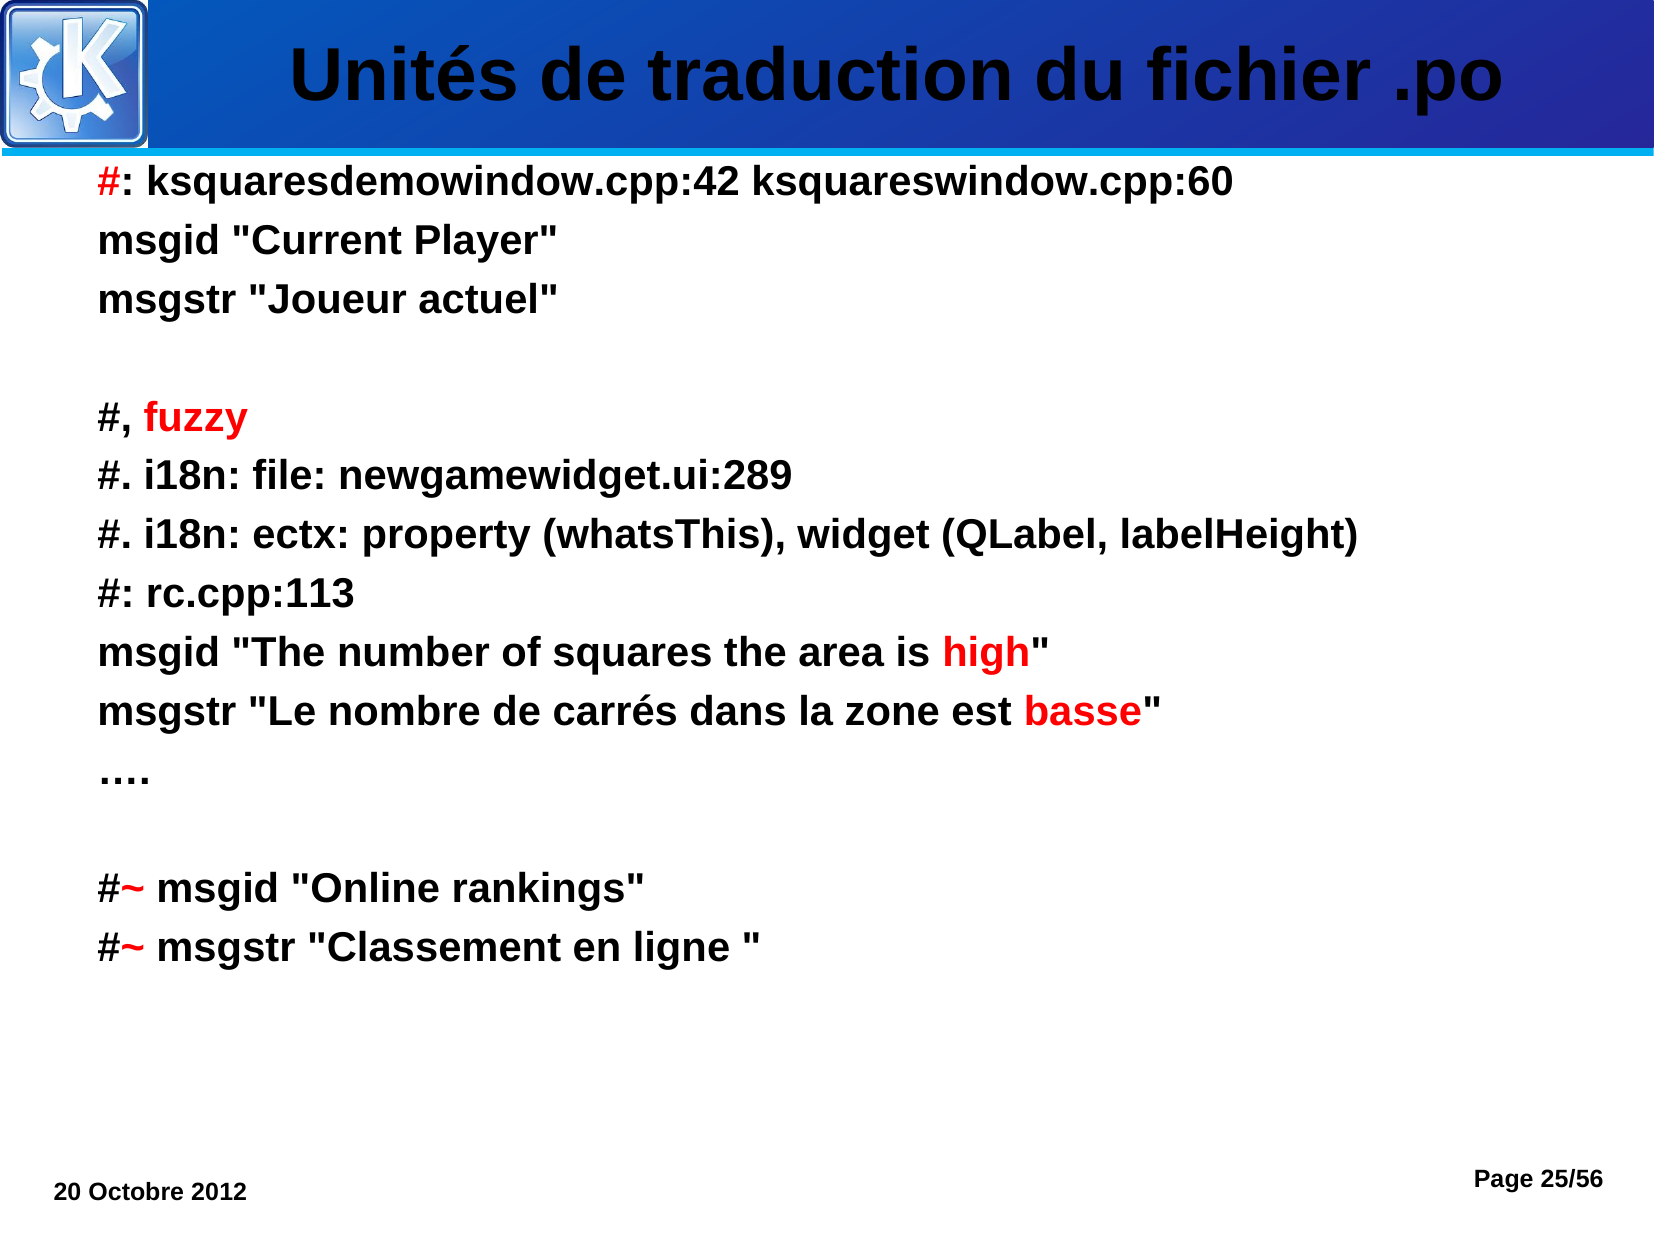

Unités de traduction du fichier .po
#: ksquaresdemowindow.cpp:42 ksquareswindow.cpp:60
msgid "Current Player"
msgstr "Joueur actuel"
#, fuzzy
#. i18n: file: newgamewidget.ui:289
#. i18n: ectx: property (whatsThis), widget (QLabel, labelHeight)
#: rc.cpp:113
msgid "The number of squares the area is high"
msgstr "Le nombre de carrés dans la zone est basse"
….
#~ msgid "Online rankings"
#~ msgstr "Classement en ligne "